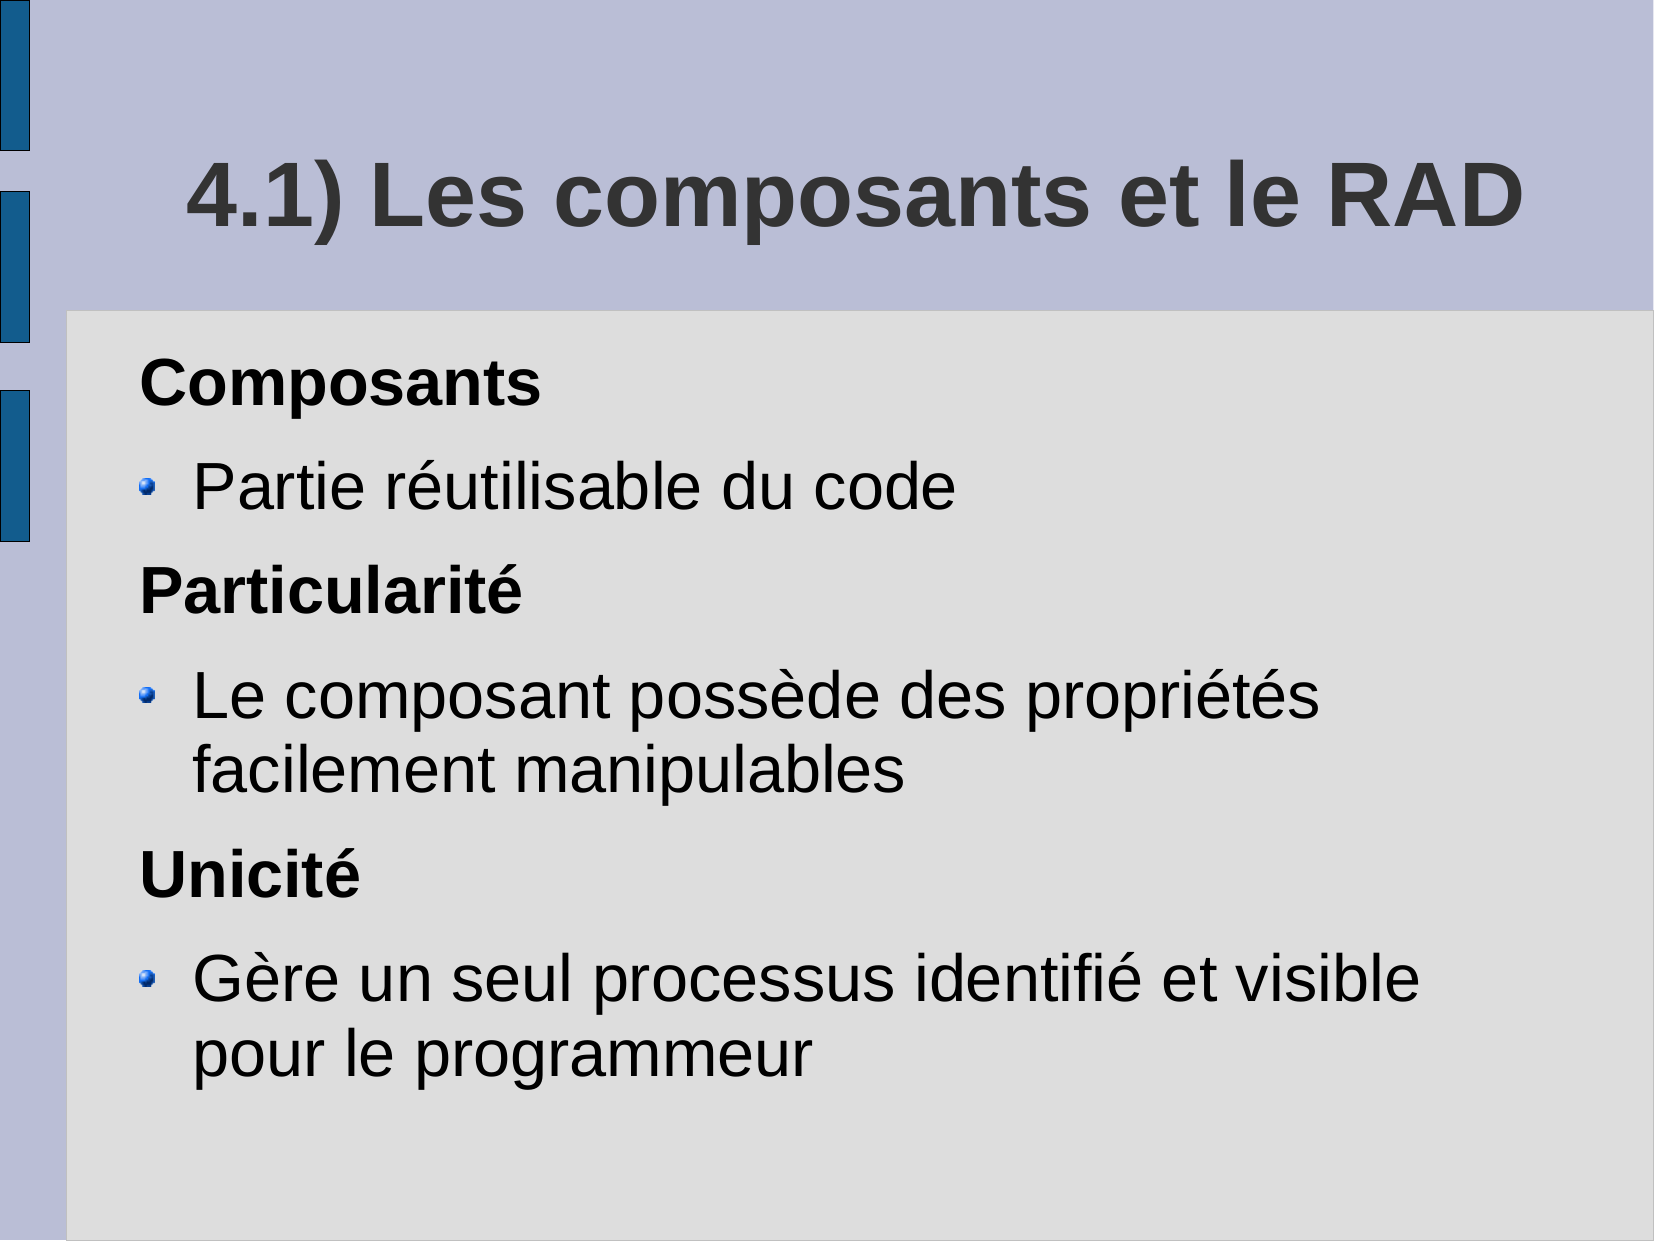

# 4.1) Les composants et le RAD
Composants
Partie réutilisable du code
Particularité
Le composant possède des propriétés facilement manipulables
Unicité
Gère un seul processus identifié et visible pour le programmeur